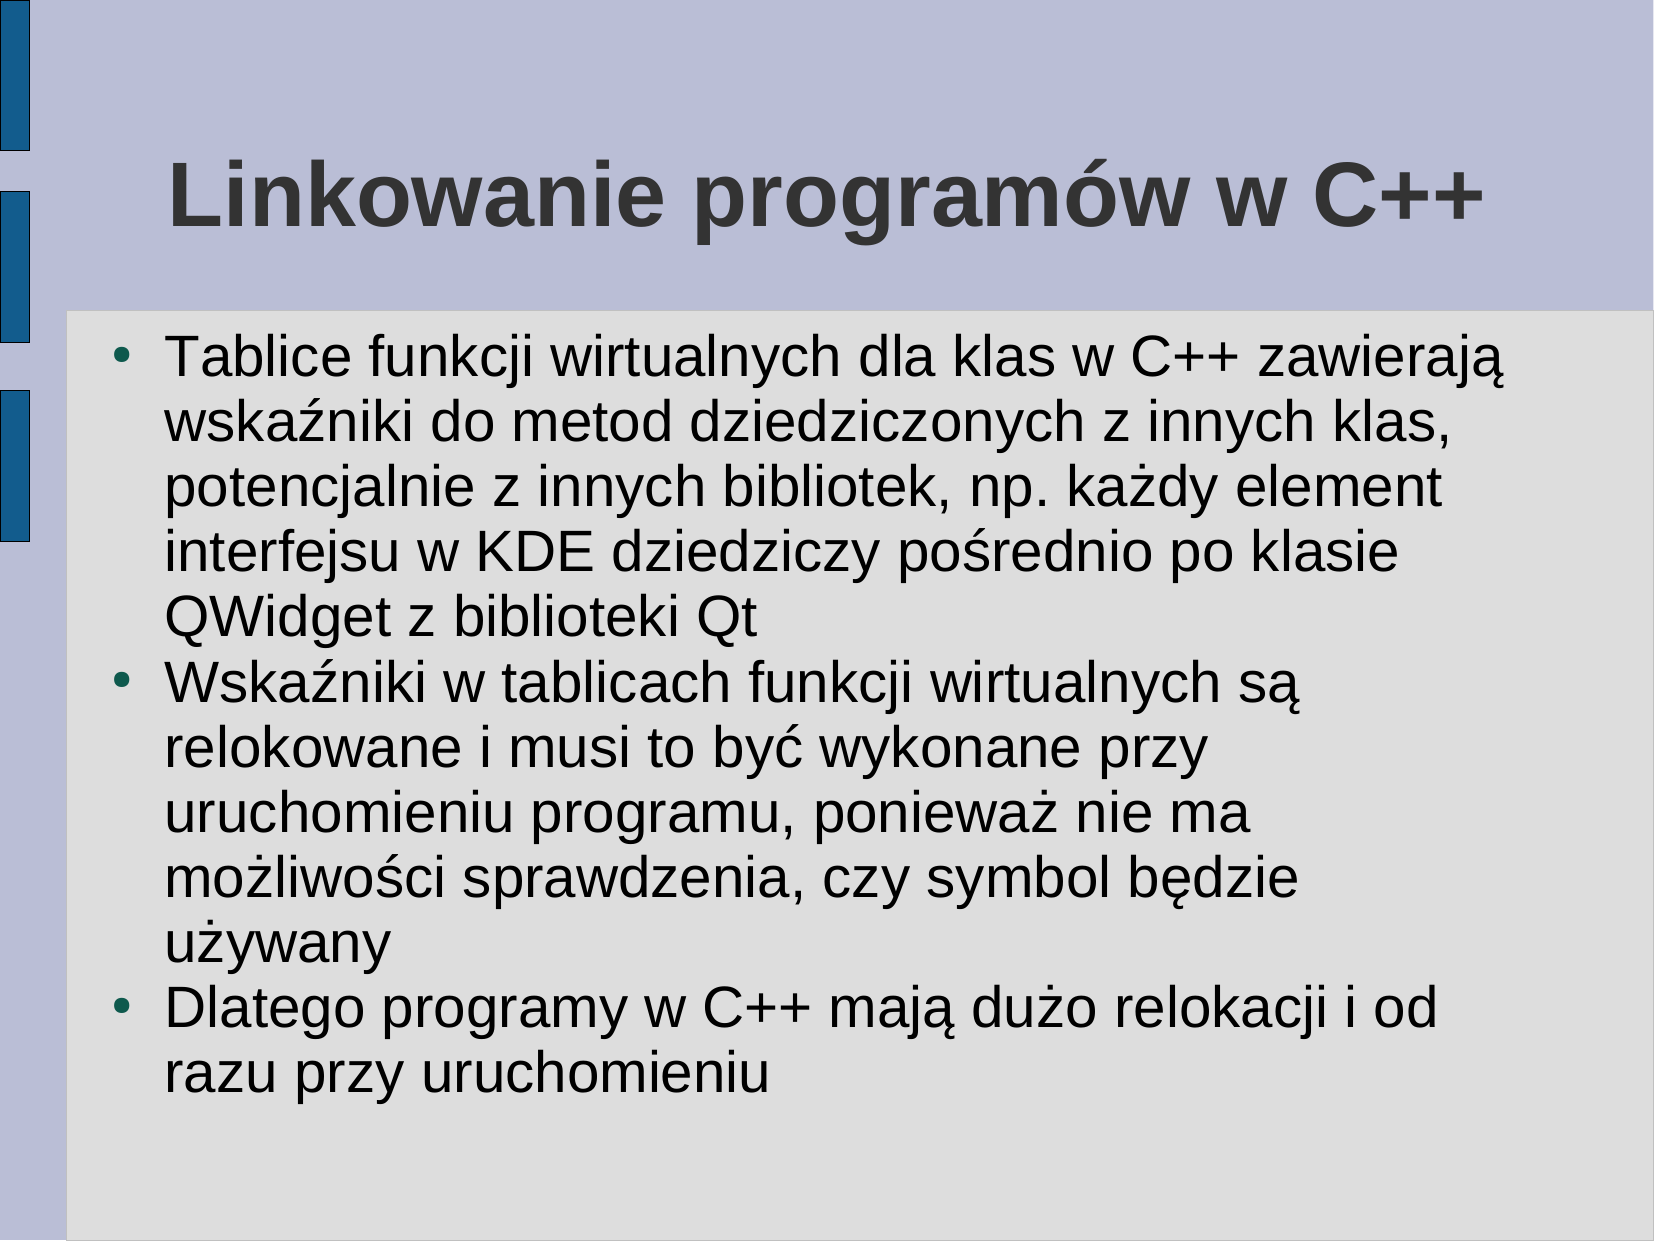

# Linkowanie programów w C++
Tablice funkcji wirtualnych dla klas w C++ zawierają wskaźniki do metod dziedziczonych z innych klas, potencjalnie z innych bibliotek, np. każdy element interfejsu w KDE dziedziczy pośrednio po klasie QWidget z biblioteki Qt
Wskaźniki w tablicach funkcji wirtualnych są relokowane i musi to być wykonane przy uruchomieniu programu, ponieważ nie ma możliwości sprawdzenia, czy symbol będzie używany
Dlatego programy w C++ mają dużo relokacji i od razu przy uruchomieniu